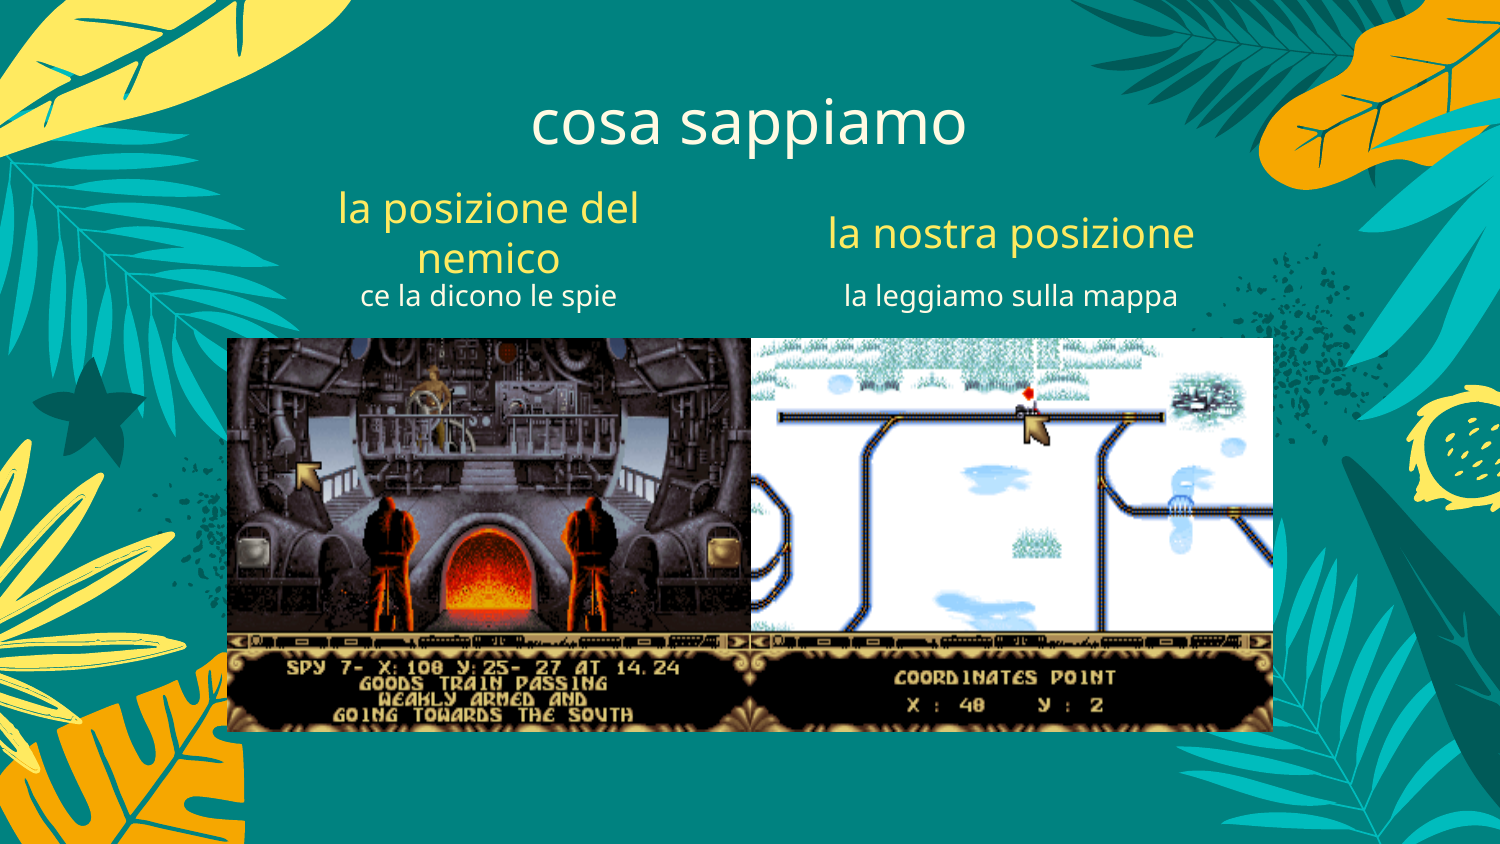

# cosa sappiamo
la posizione del nemico
la nostra posizione
ce la dicono le spie
la leggiamo sulla mappa